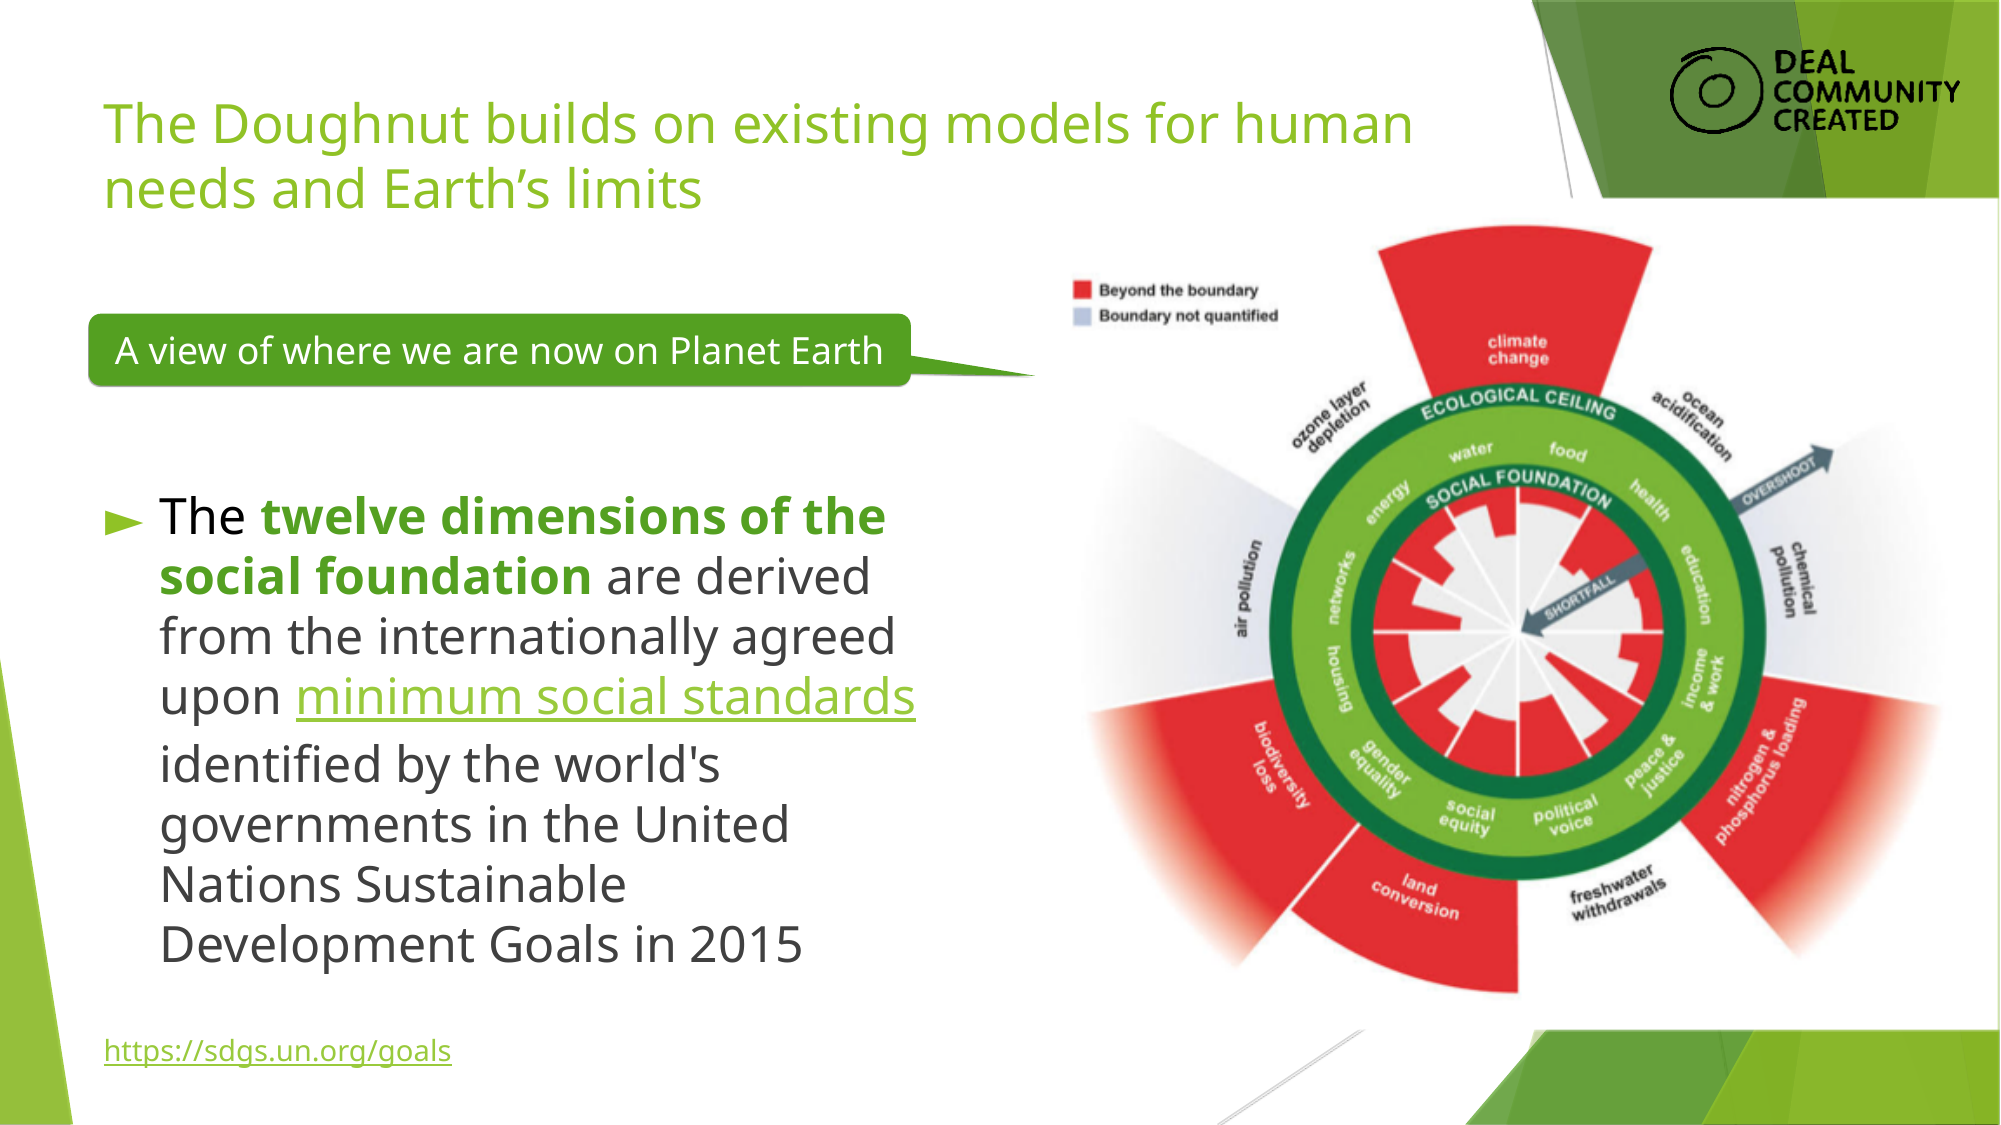

The Doughnut builds on existing models for human needs and Earth’s limits
A view of where we are now on Planet Earth
The twelve dimensions of the social foundation are derived from the internationally agreed upon minimum social standards identified by the world's governments in the United Nations Sustainable Development Goals in 2015
https://sdgs.un.org/goals